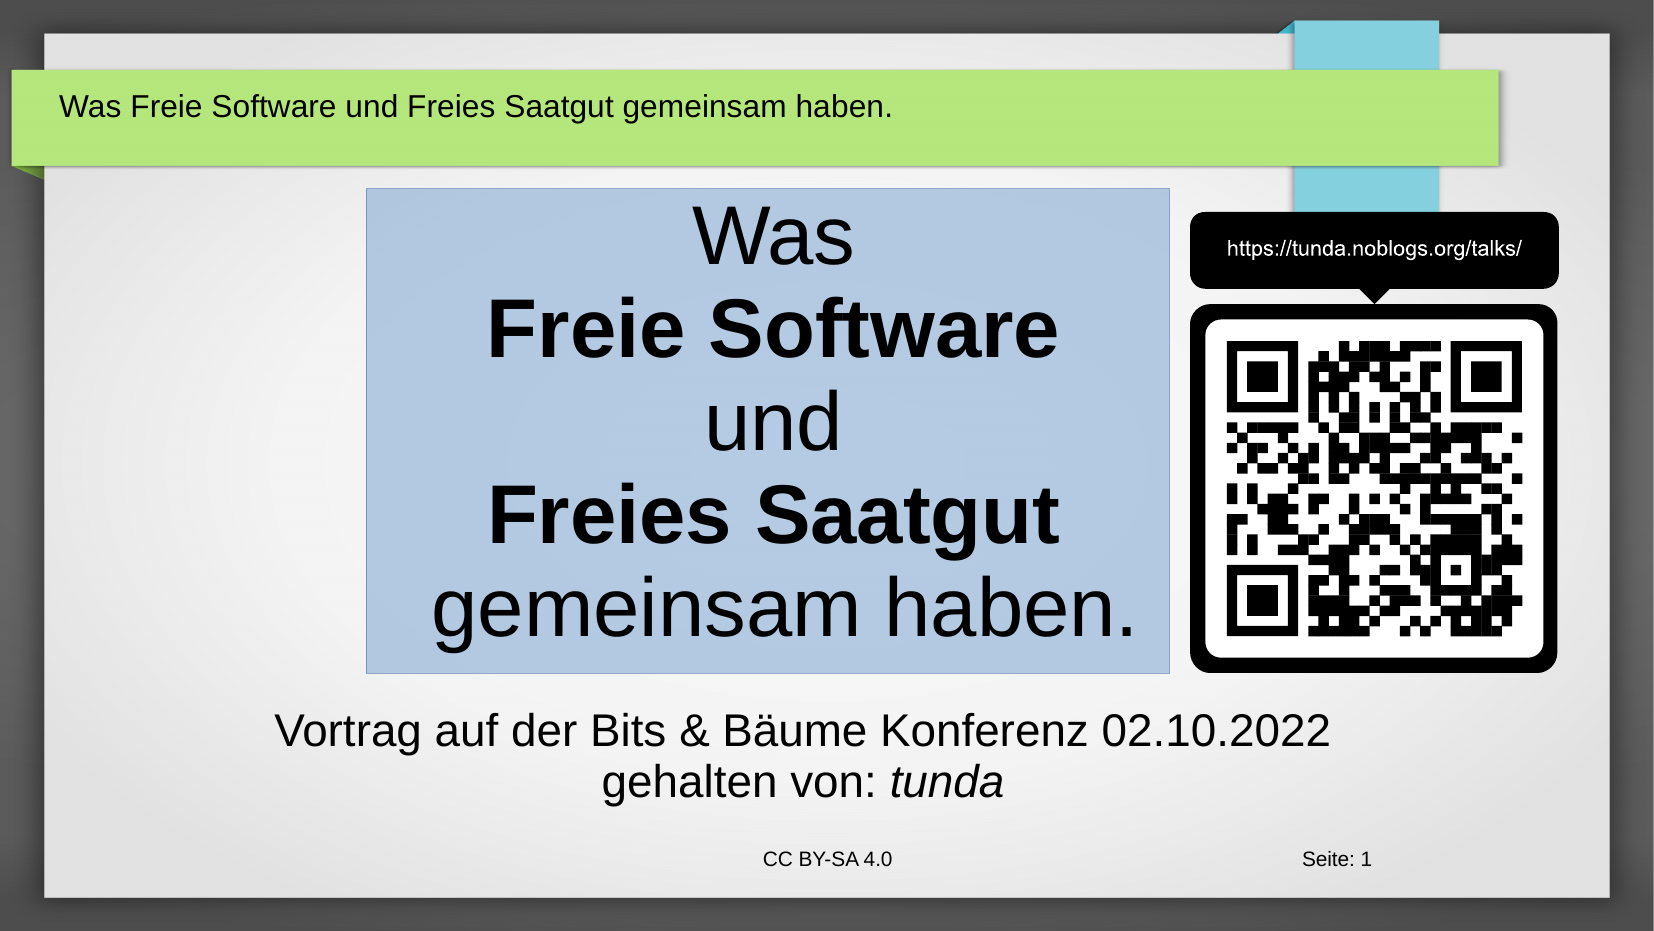

Was Freie Software und Freies Saatgut gemeinsam haben.
# Was Freie Software und Freies Saatgut gemeinsam haben.
Vortrag auf der Bits & Bäume Konferenz 02.10.2022
gehalten von: tunda